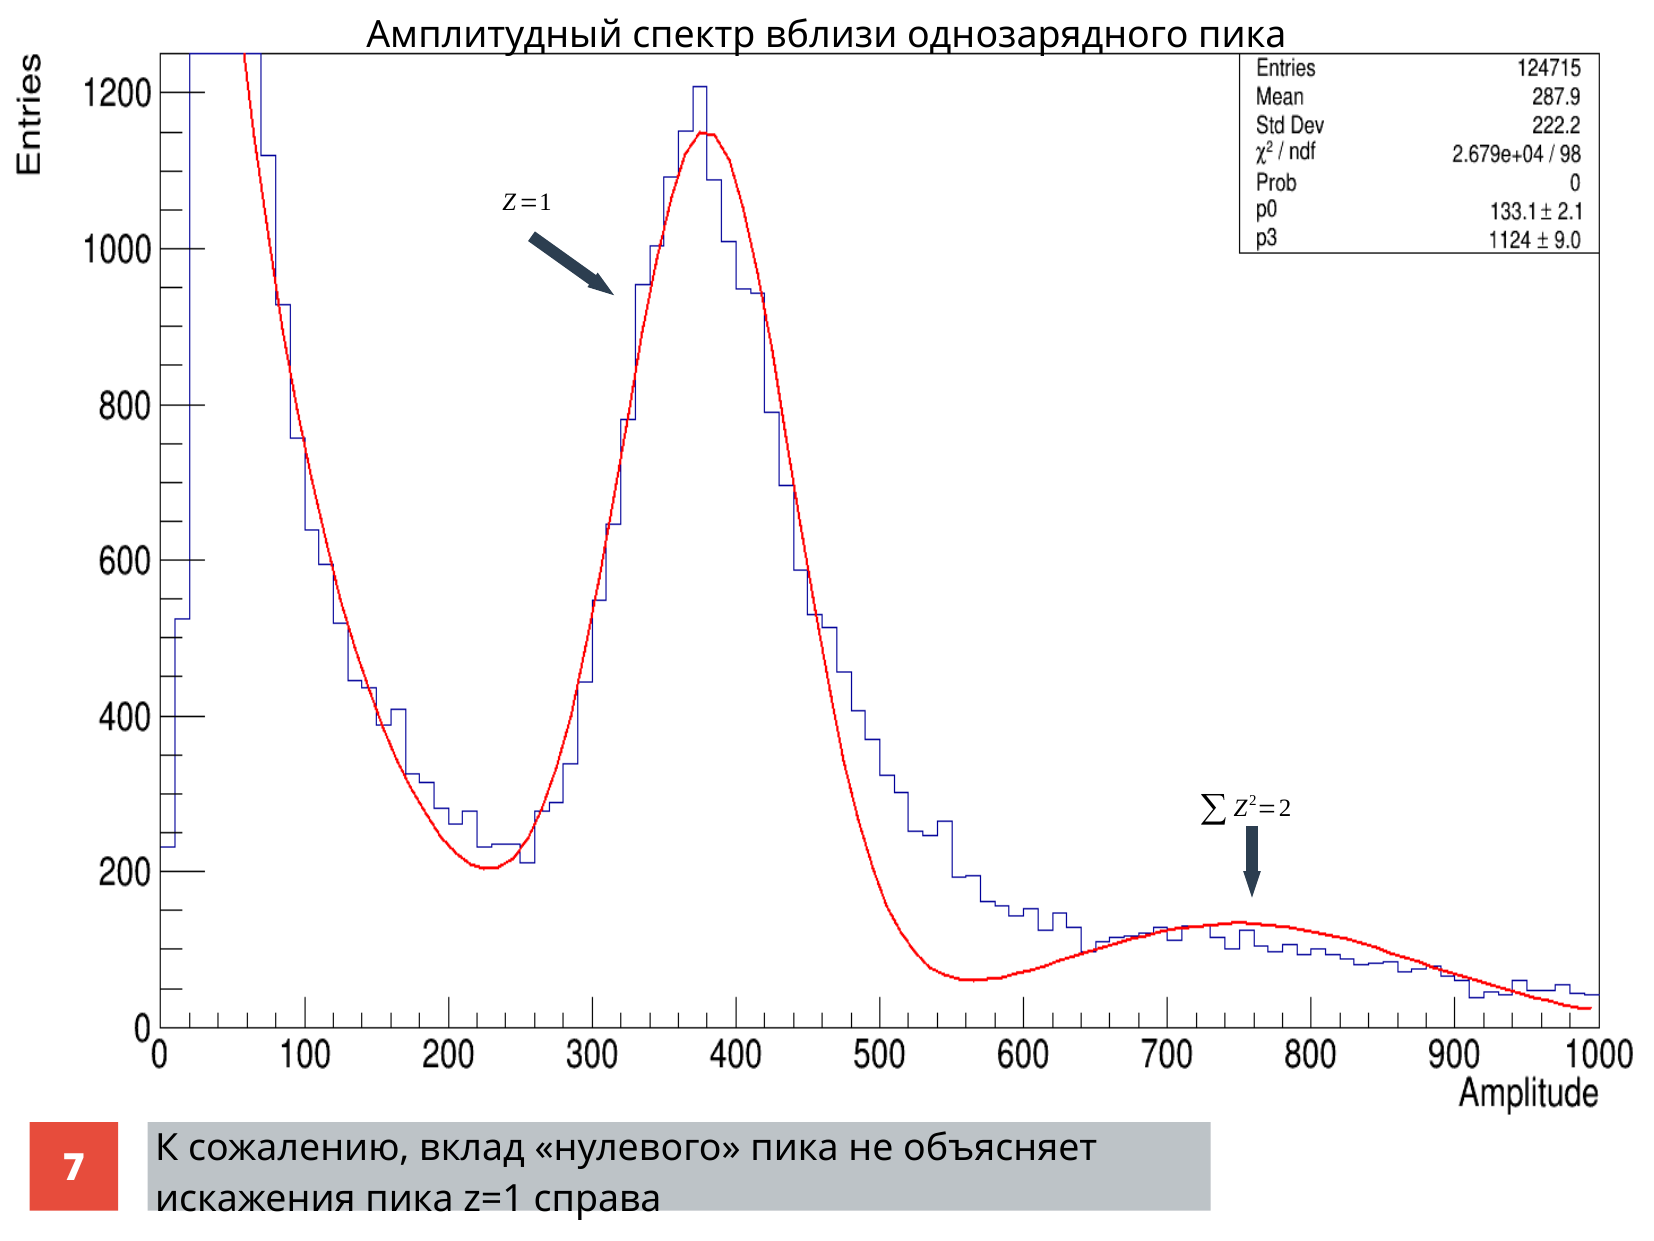

Амплитудный спектр вблизи однозарядного пика
# Пики Z=1 и сумма Z2=2 (с учетом «нулевого» пика)
К сожалению, вклад «нулевого» пика не объясняет искажения пика z=1 справа
7